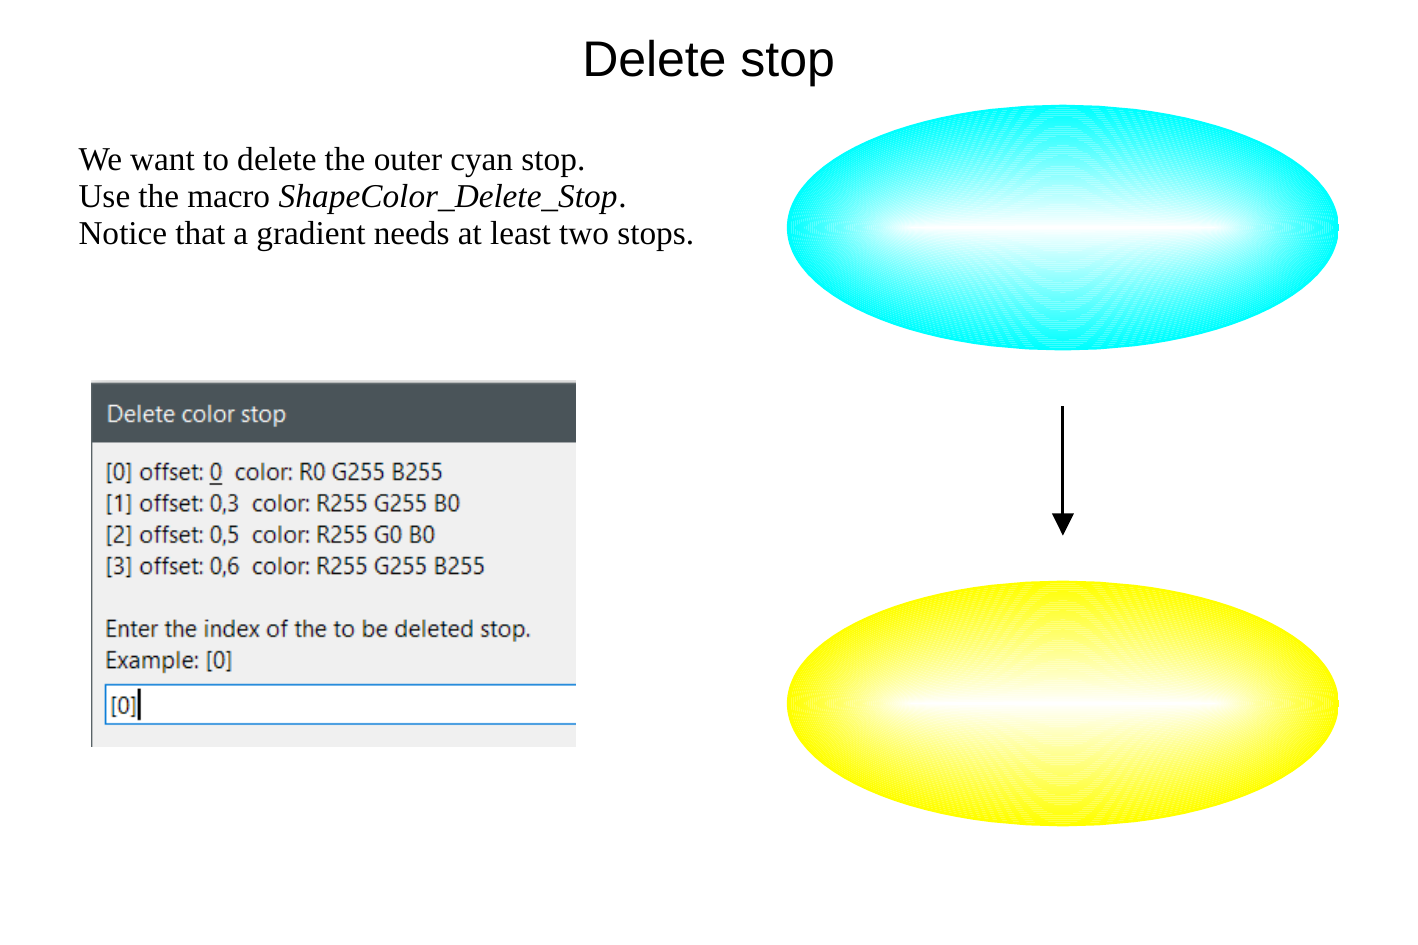

# Delete stop
We want to delete the outer cyan stop.
Use the macro ShapeColor_Delete_Stop. Notice that a gradient needs at least two stops.